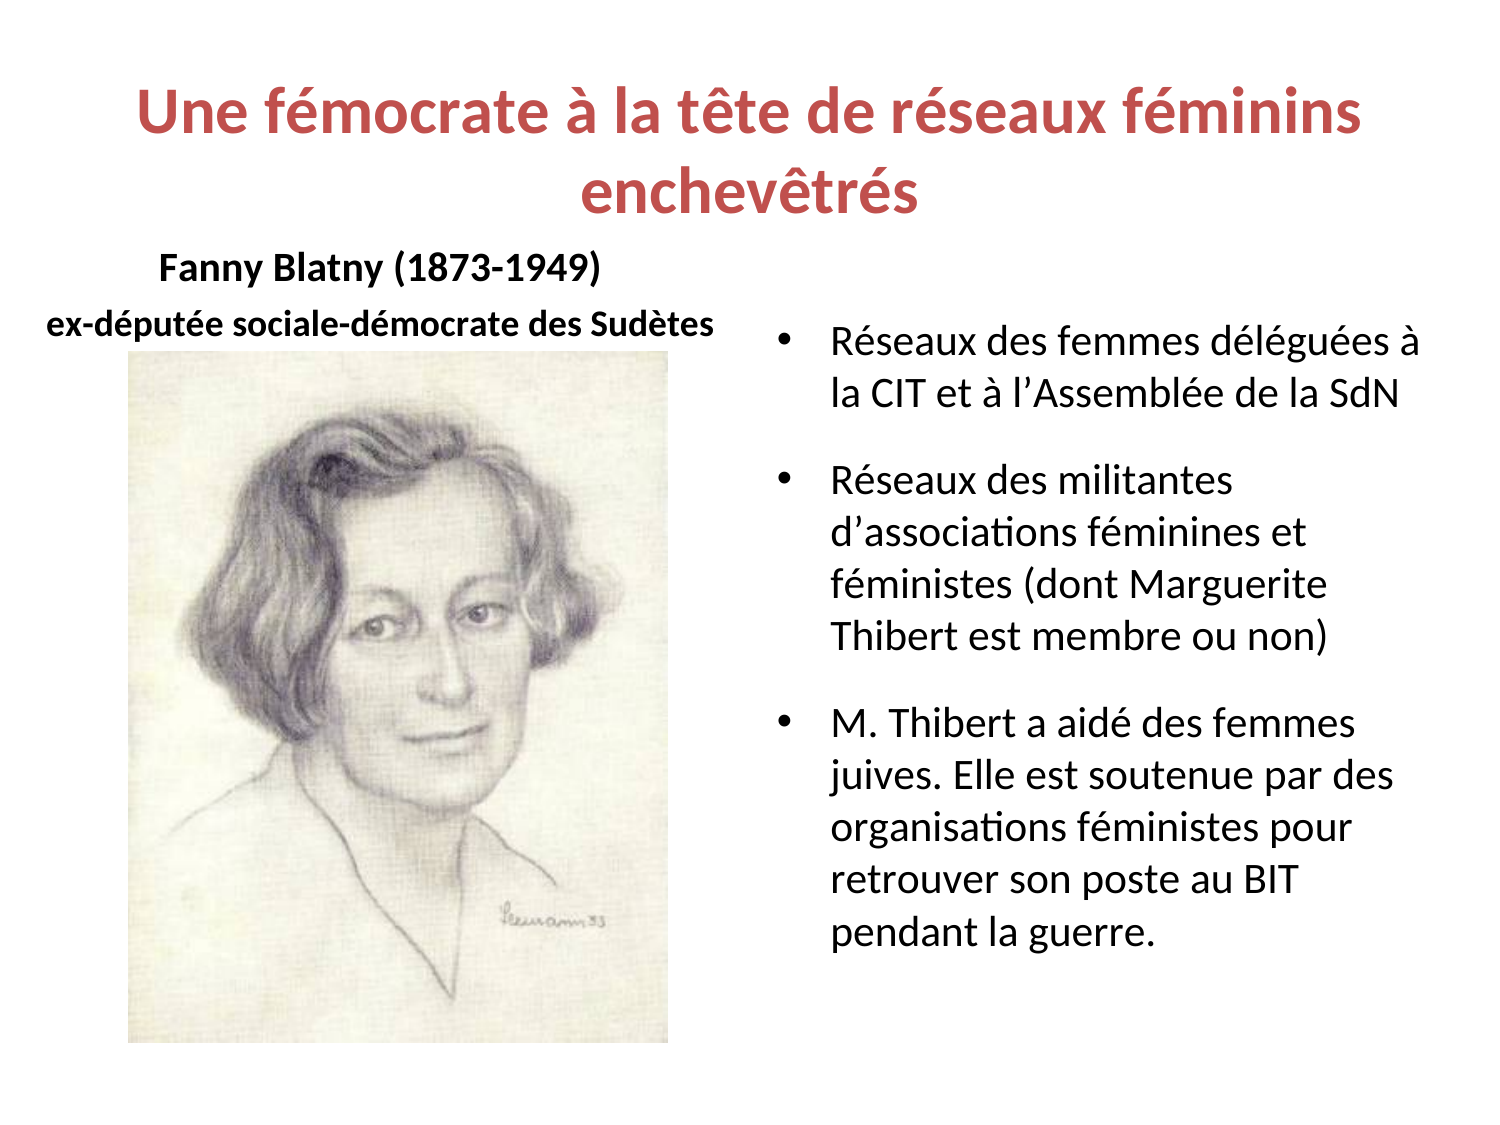

# Une fémocrate à la tête de réseaux féminins enchevêtrés
Fanny Blatny (1873-1949)
ex-députée sociale-démocrate des Sudètes
Réseaux des femmes déléguées à la CIT et à l’Assemblée de la SdN
Réseaux des militantes d’associations féminines et féministes (dont Marguerite Thibert est membre ou non)
M. Thibert a aidé des femmes juives. Elle est soutenue par des organisations féministes pour retrouver son poste au BIT pendant la guerre.